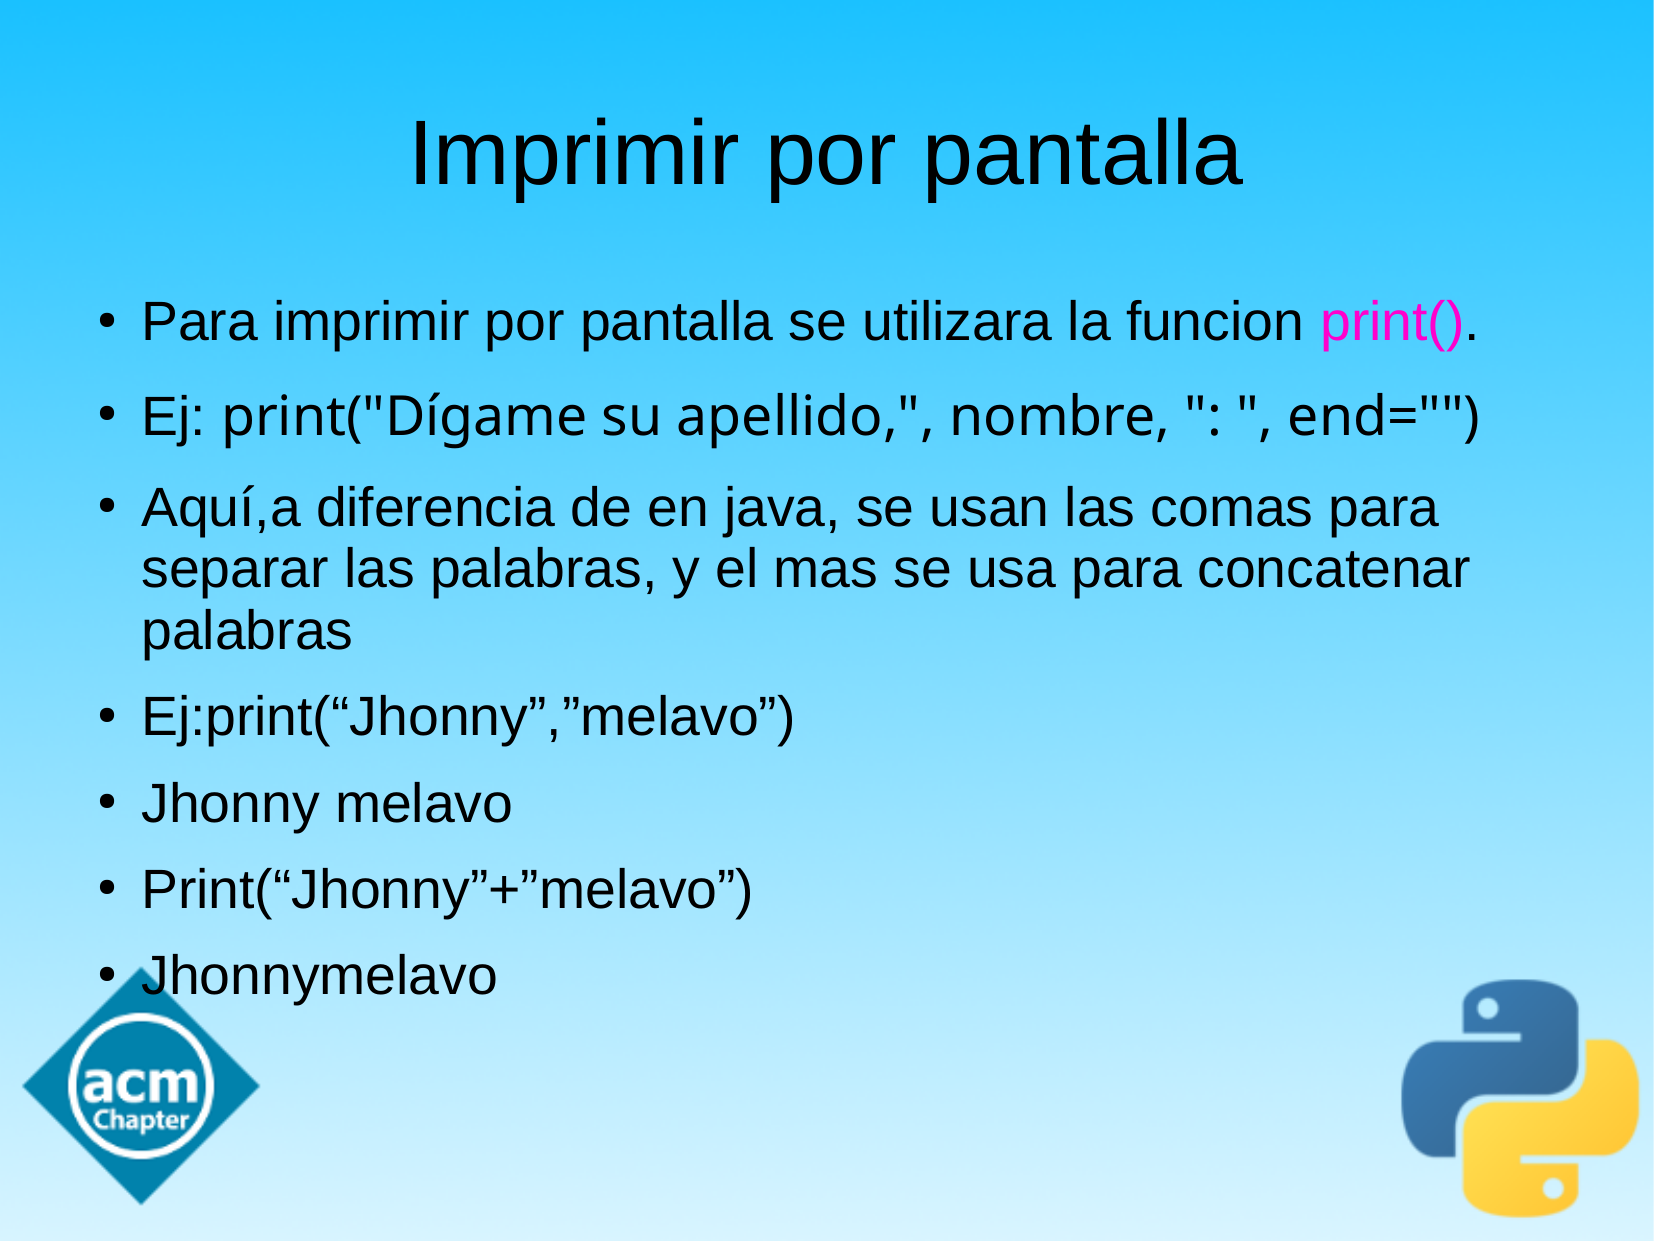

# Imprimir por pantalla
Para imprimir por pantalla se utilizara la funcion print().
Ej: print("Dígame su apellido,", nombre, ": ", end="")
Aquí,a diferencia de en java, se usan las comas para separar las palabras, y el mas se usa para concatenar palabras
Ej:print(“Jhonny”,”melavo”)
Jhonny melavo
Print(“Jhonny”+”melavo”)
Jhonnymelavo